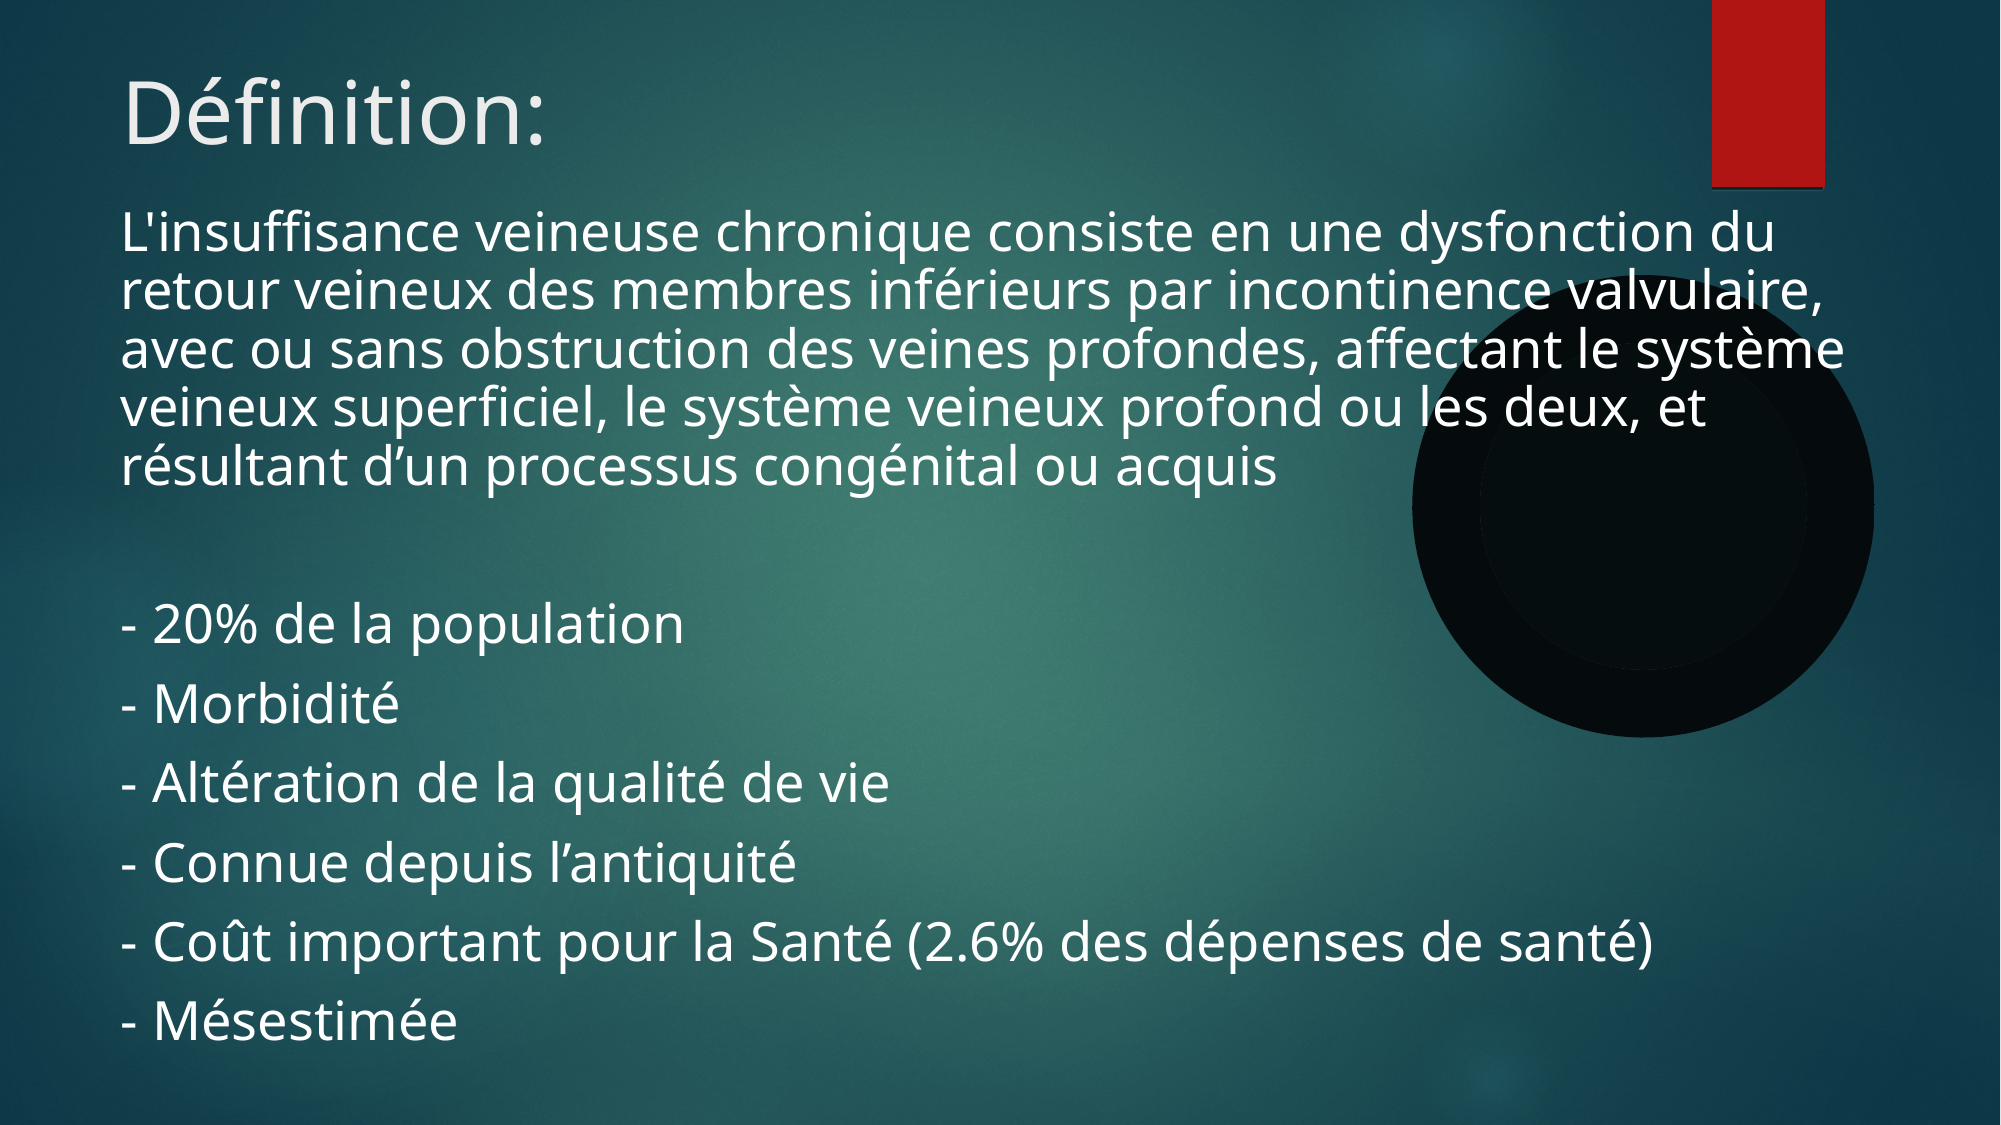

# Définition:
L'insuffisance veineuse chronique consiste en une dysfonction du retour veineux des membres inférieurs par incontinence valvulaire, avec ou sans obstruction des veines profondes, affectant le système veineux superficiel, le système veineux profond ou les deux, et résultant d’un processus congénital ou acquis
- 20% de la population
- Morbidité
- Altération de la qualité de vie
- Connue depuis l’antiquité
- Coût important pour la Santé (2.6% des dépenses de santé)
- Mésestimée